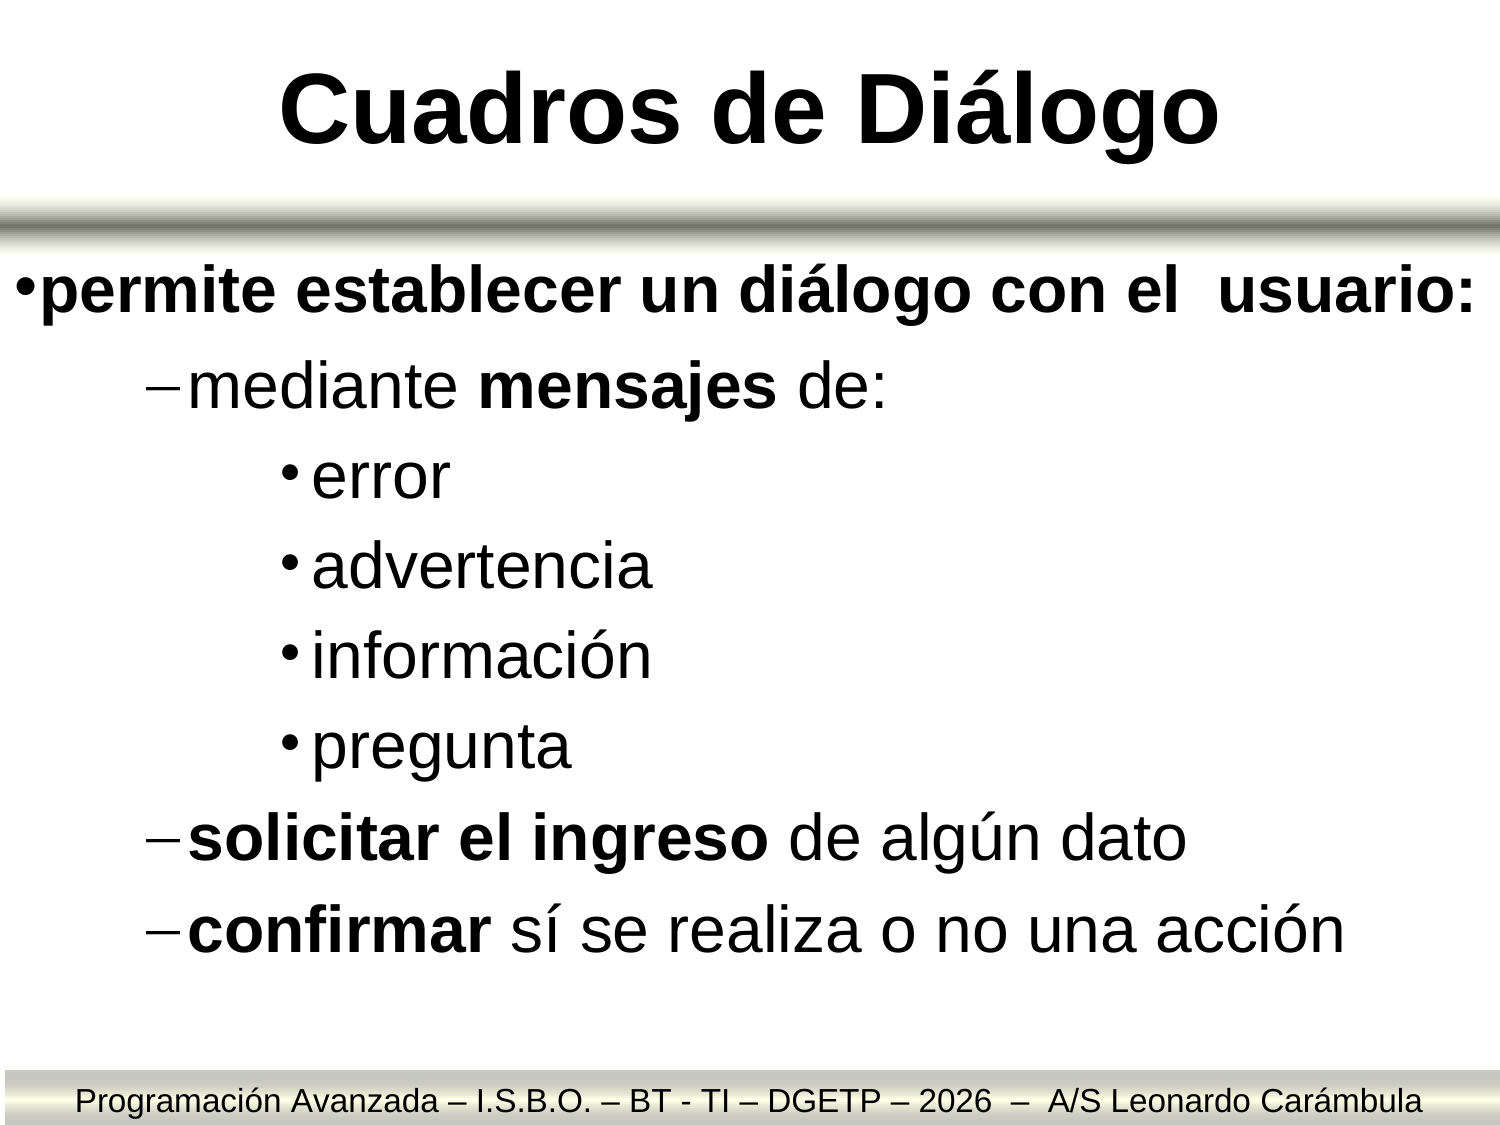

# Cuadros de Diálogo
permite establecer un diálogo con el usuario:
mediante mensajes de:
error
advertencia
información
pregunta
solicitar el ingreso de algún dato
confirmar sí se realiza o no una acción